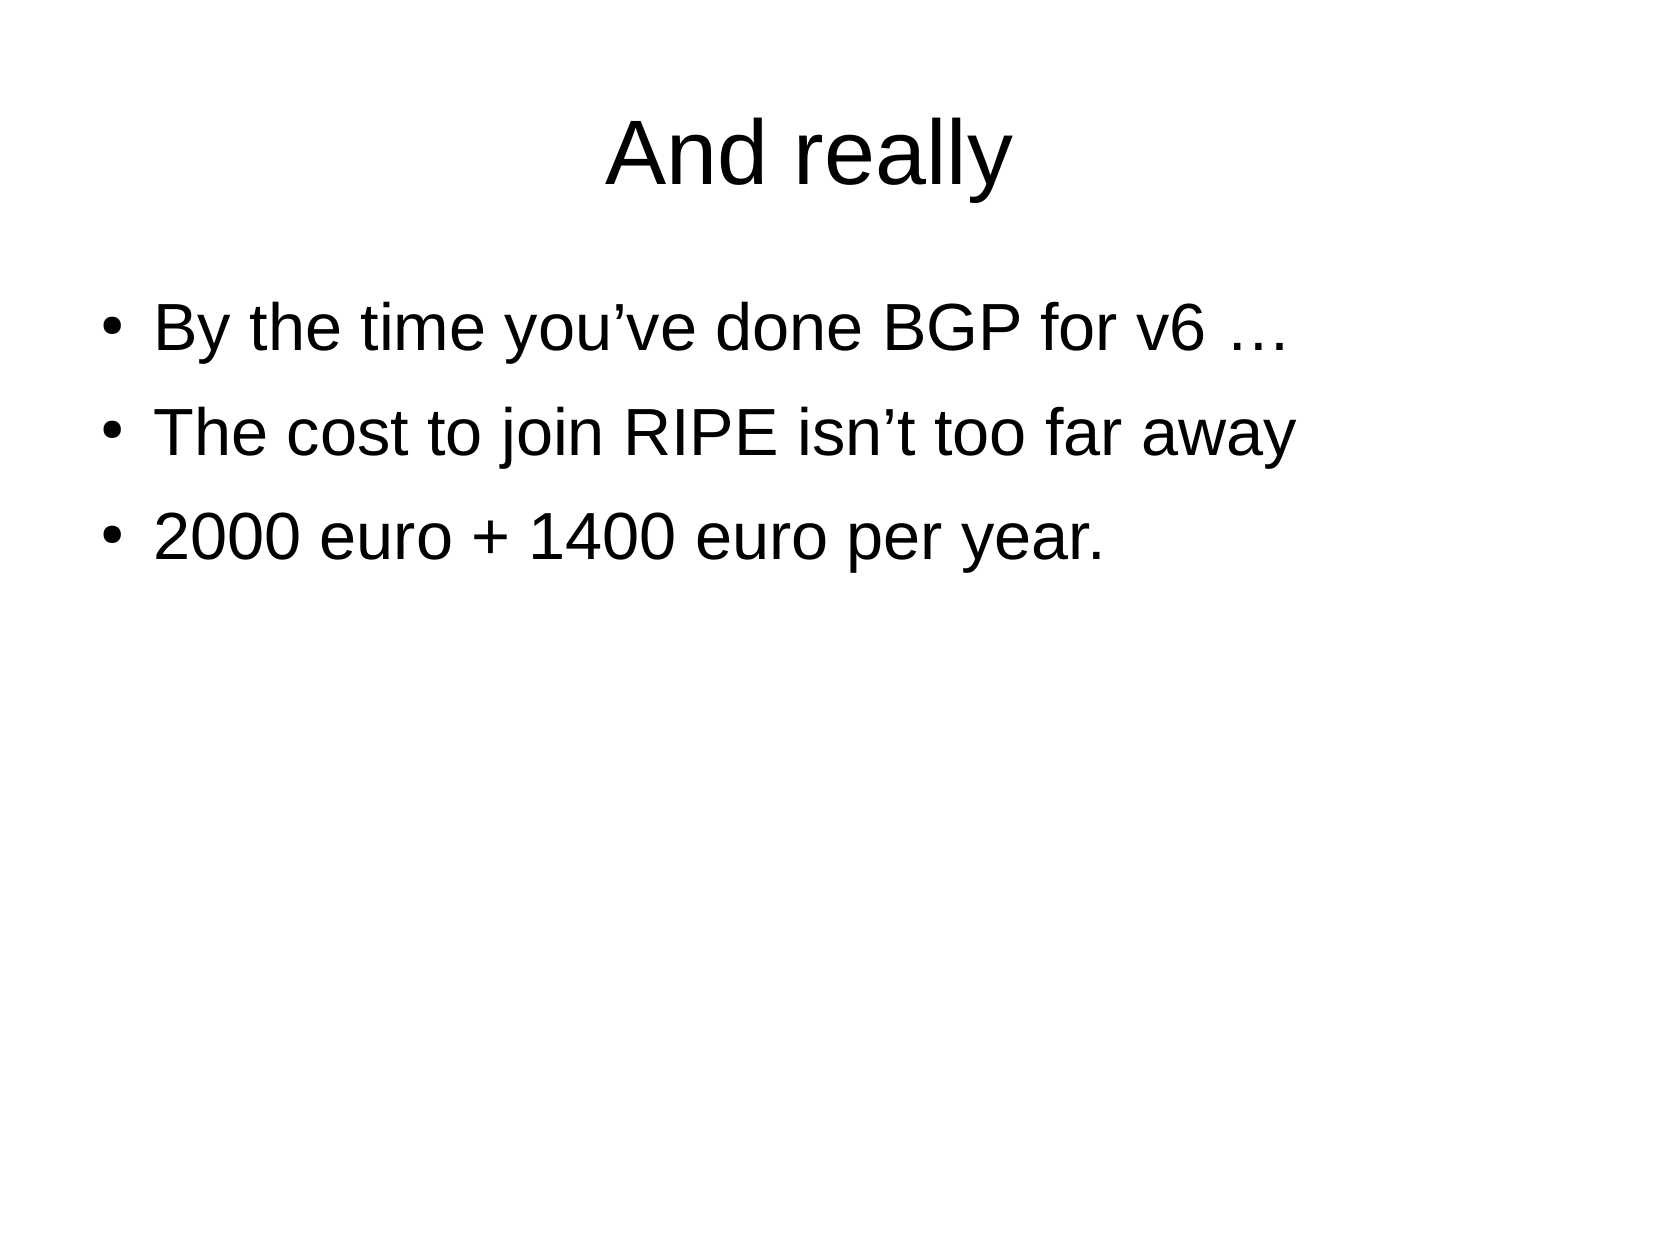

# And really
By the time you’ve done BGP for v6 …
The cost to join RIPE isn’t too far away
2000 euro + 1400 euro per year.